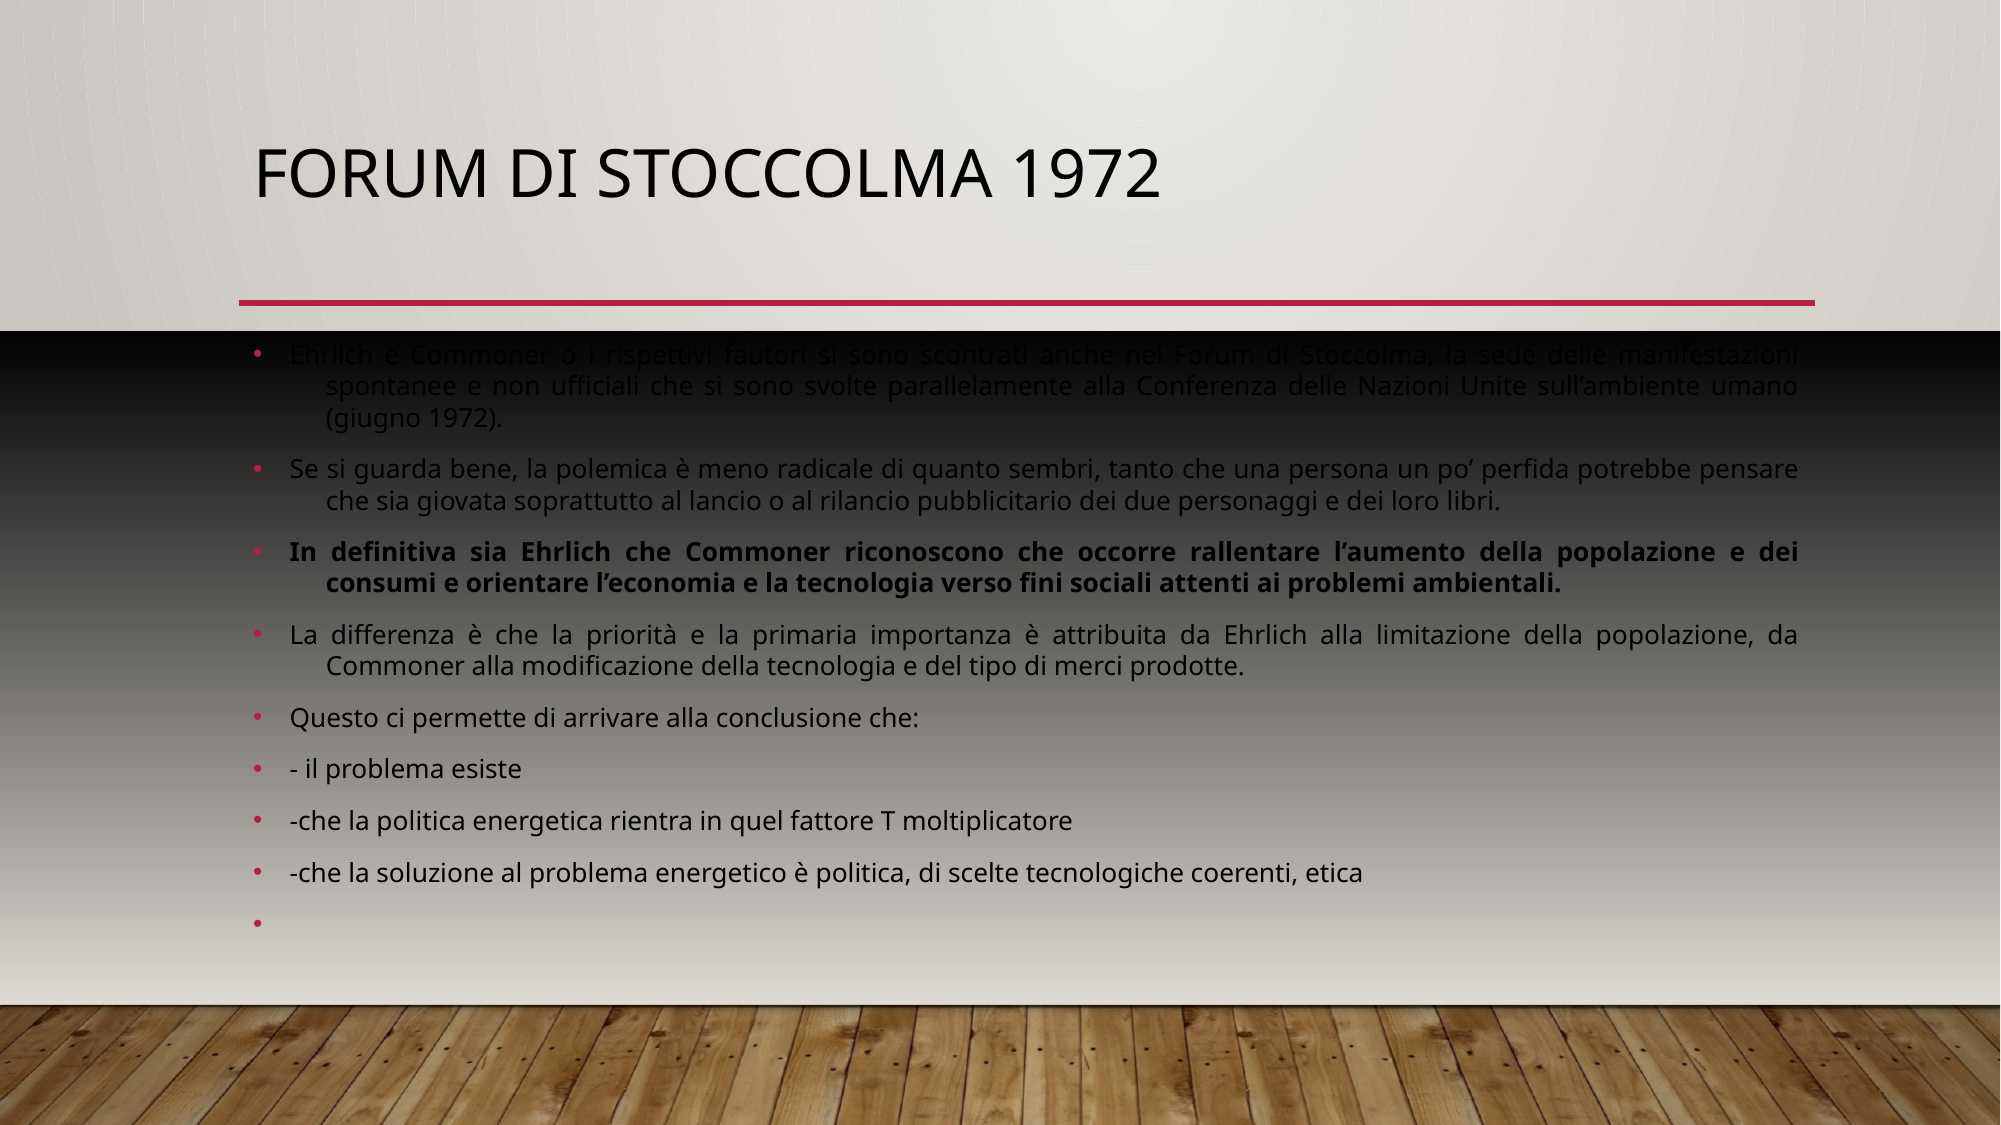

# Forum di Stoccolma 1972
Ehrlich e Commoner o i rispettivi fau­tori si sono scontrati anche nel Forum di Stoccolma, la sede delle manifesta­zioni spontanee e non ufficiali che si sono svolte parallelamente alla Confe­renza delle Nazioni Unite sull’ambiente umano (giugno 1972).
Se si guarda bene, la polemica è me­no radicale di quanto sembri, tanto che una persona un po’ perfida po­trebbe pensare che sia giovata soprat­tutto al lancio o al rilancio pubblicita­rio dei due personaggi e dei loro libri.
In definitiva sia Ehrlich che Commoner riconoscono che occorre rallentare l’au­mento della popolazione e dei consumi e orientare l’economia e la tecnologia verso fini sociali attenti ai problemi ambientali.
La differenza è che la prio­rità e la primaria importanza è attri­buita da Ehrlich alla limitazione della popolazione, da Commoner alla modificazione della tecnologia e del tipo di merci prodotte.
Questo ci permette di arrivare alla conclusione che:
- il problema esiste
-che la politica energetica rientra in quel fattore T moltiplicatore
-che la soluzione al problema energetico è politica, di scelte tecnologiche coerenti, etica